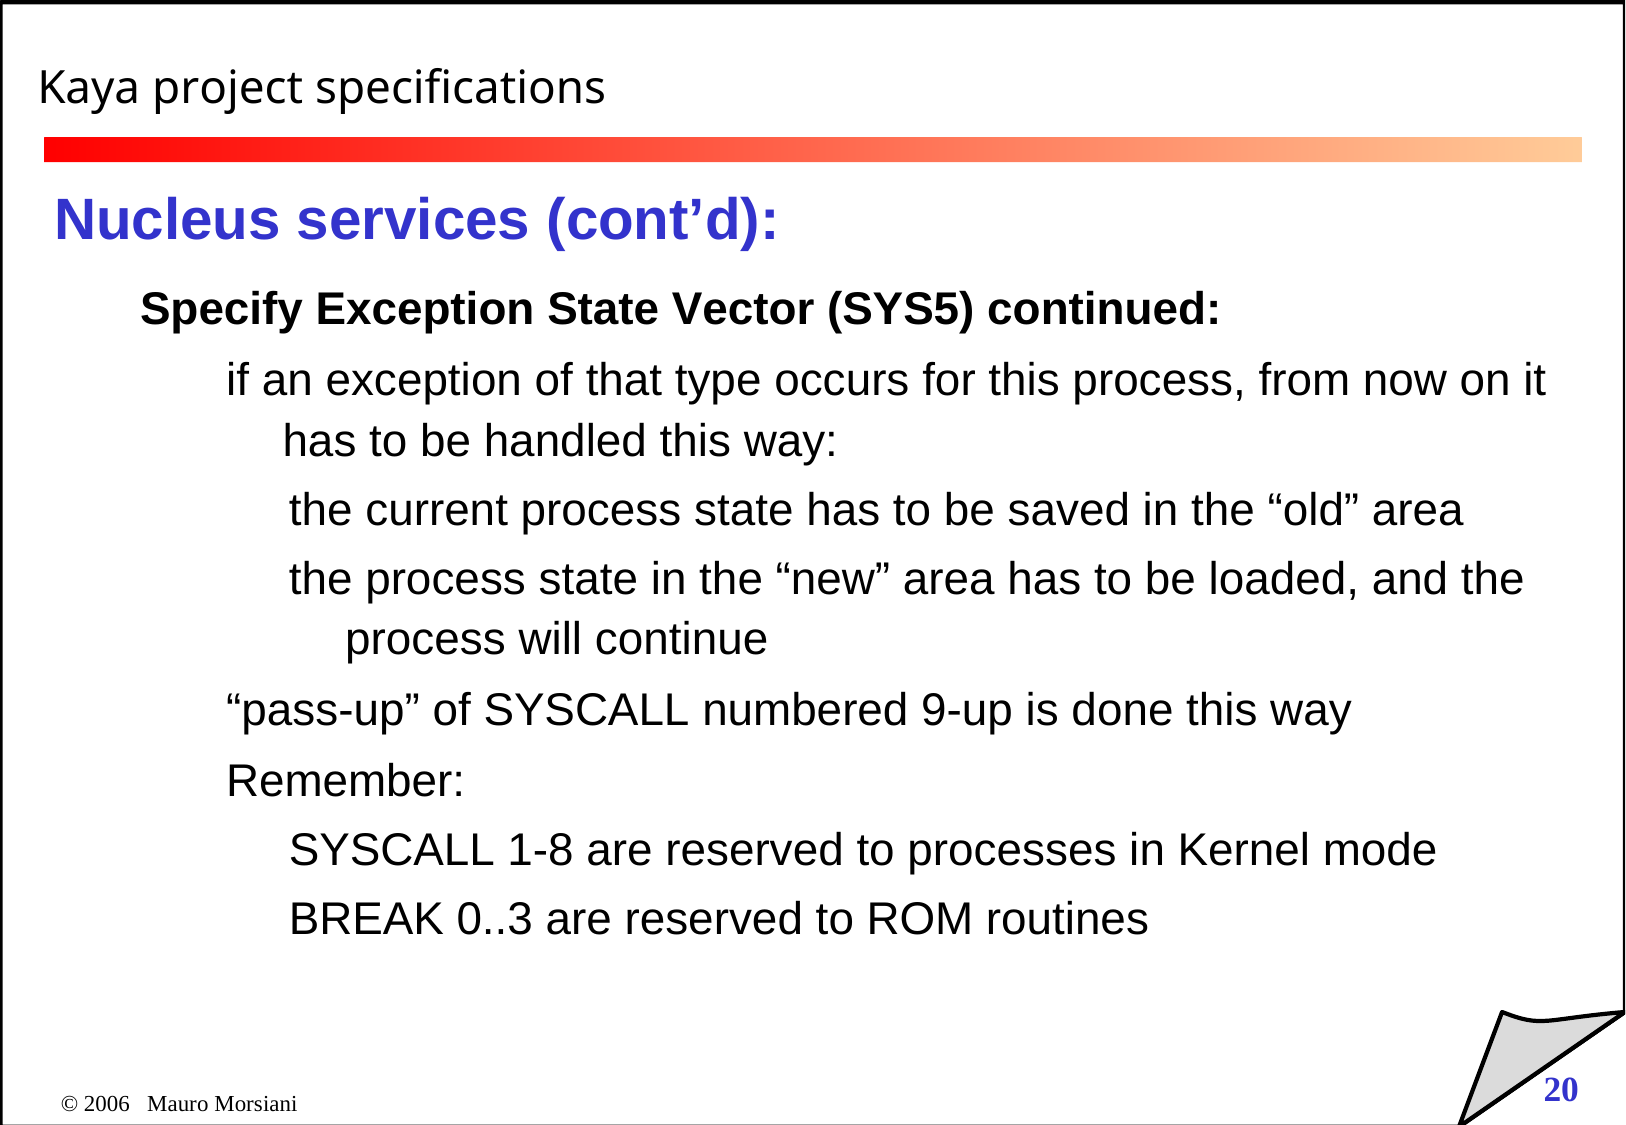

# Kaya project specifications
Nucleus services (cont’d):
Specify Exception State Vector (SYS5) continued:
if an exception of that type occurs for this process, from now on it has to be handled this way:
the current process state has to be saved in the “old” area
the process state in the “new” area has to be loaded, and the process will continue
“pass-up” of SYSCALL numbered 9-up is done this way
Remember:
SYSCALL 1-8 are reserved to processes in Kernel mode
BREAK 0..3 are reserved to ROM routines